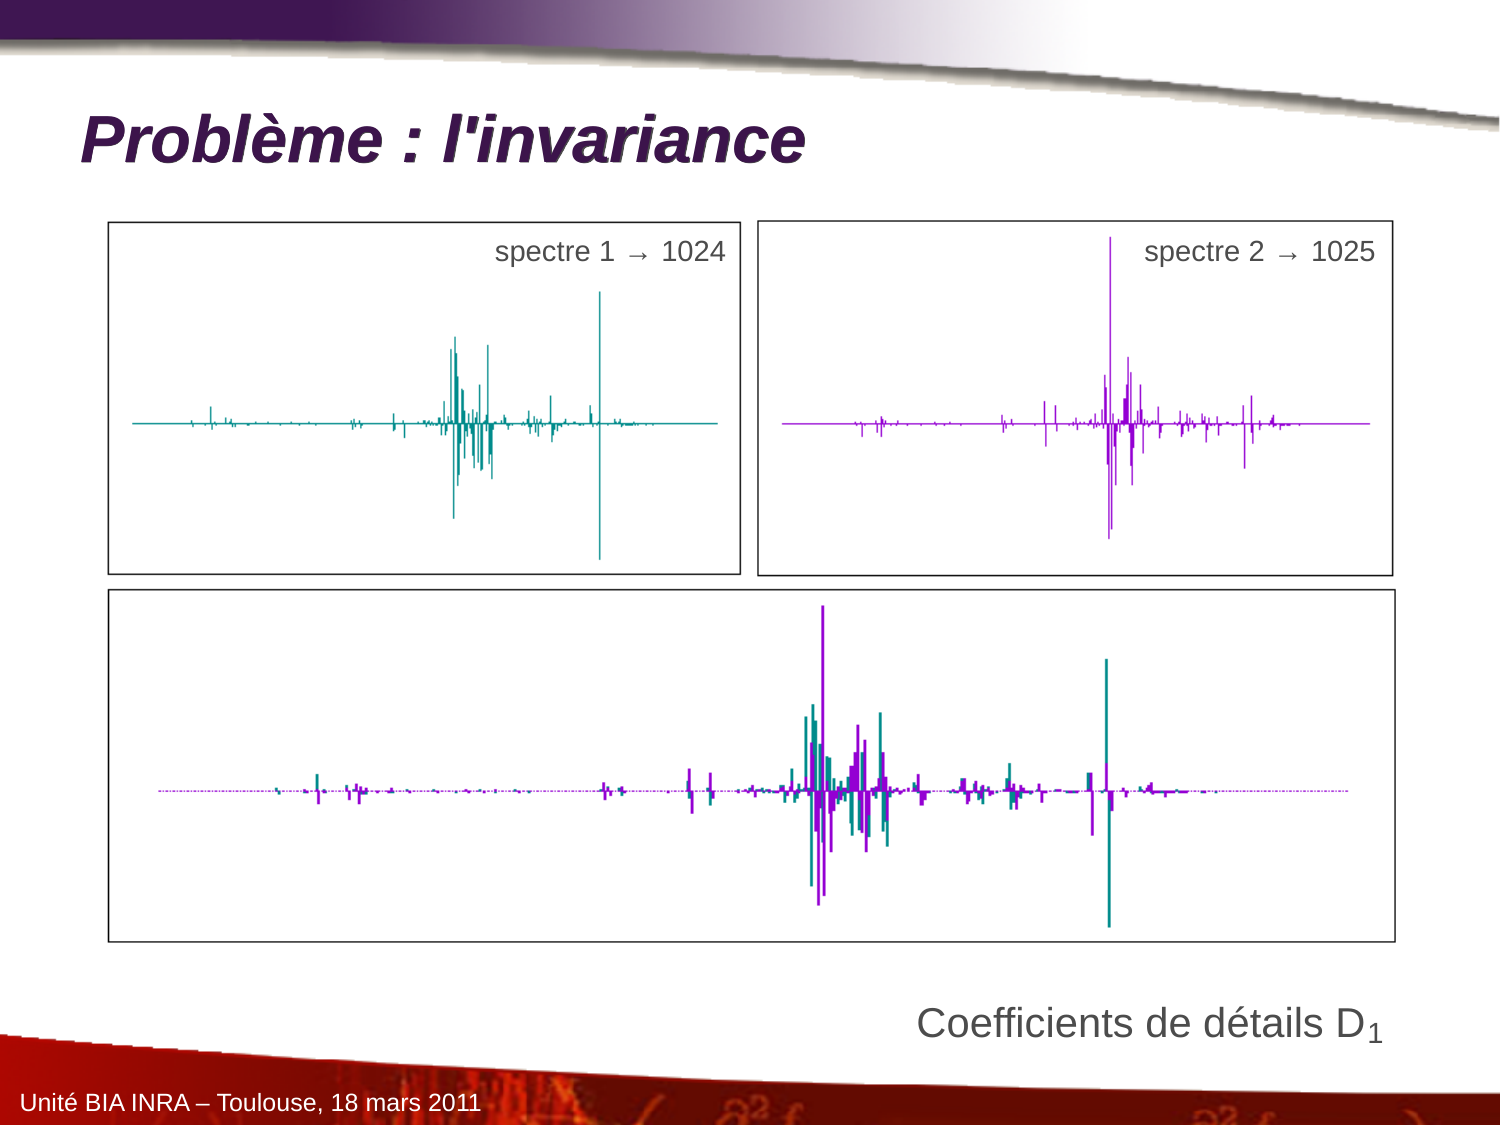

# Problème : l'invariance
spectre 1 → 1024
spectre 2 → 1025
Coefficients de détails D
1